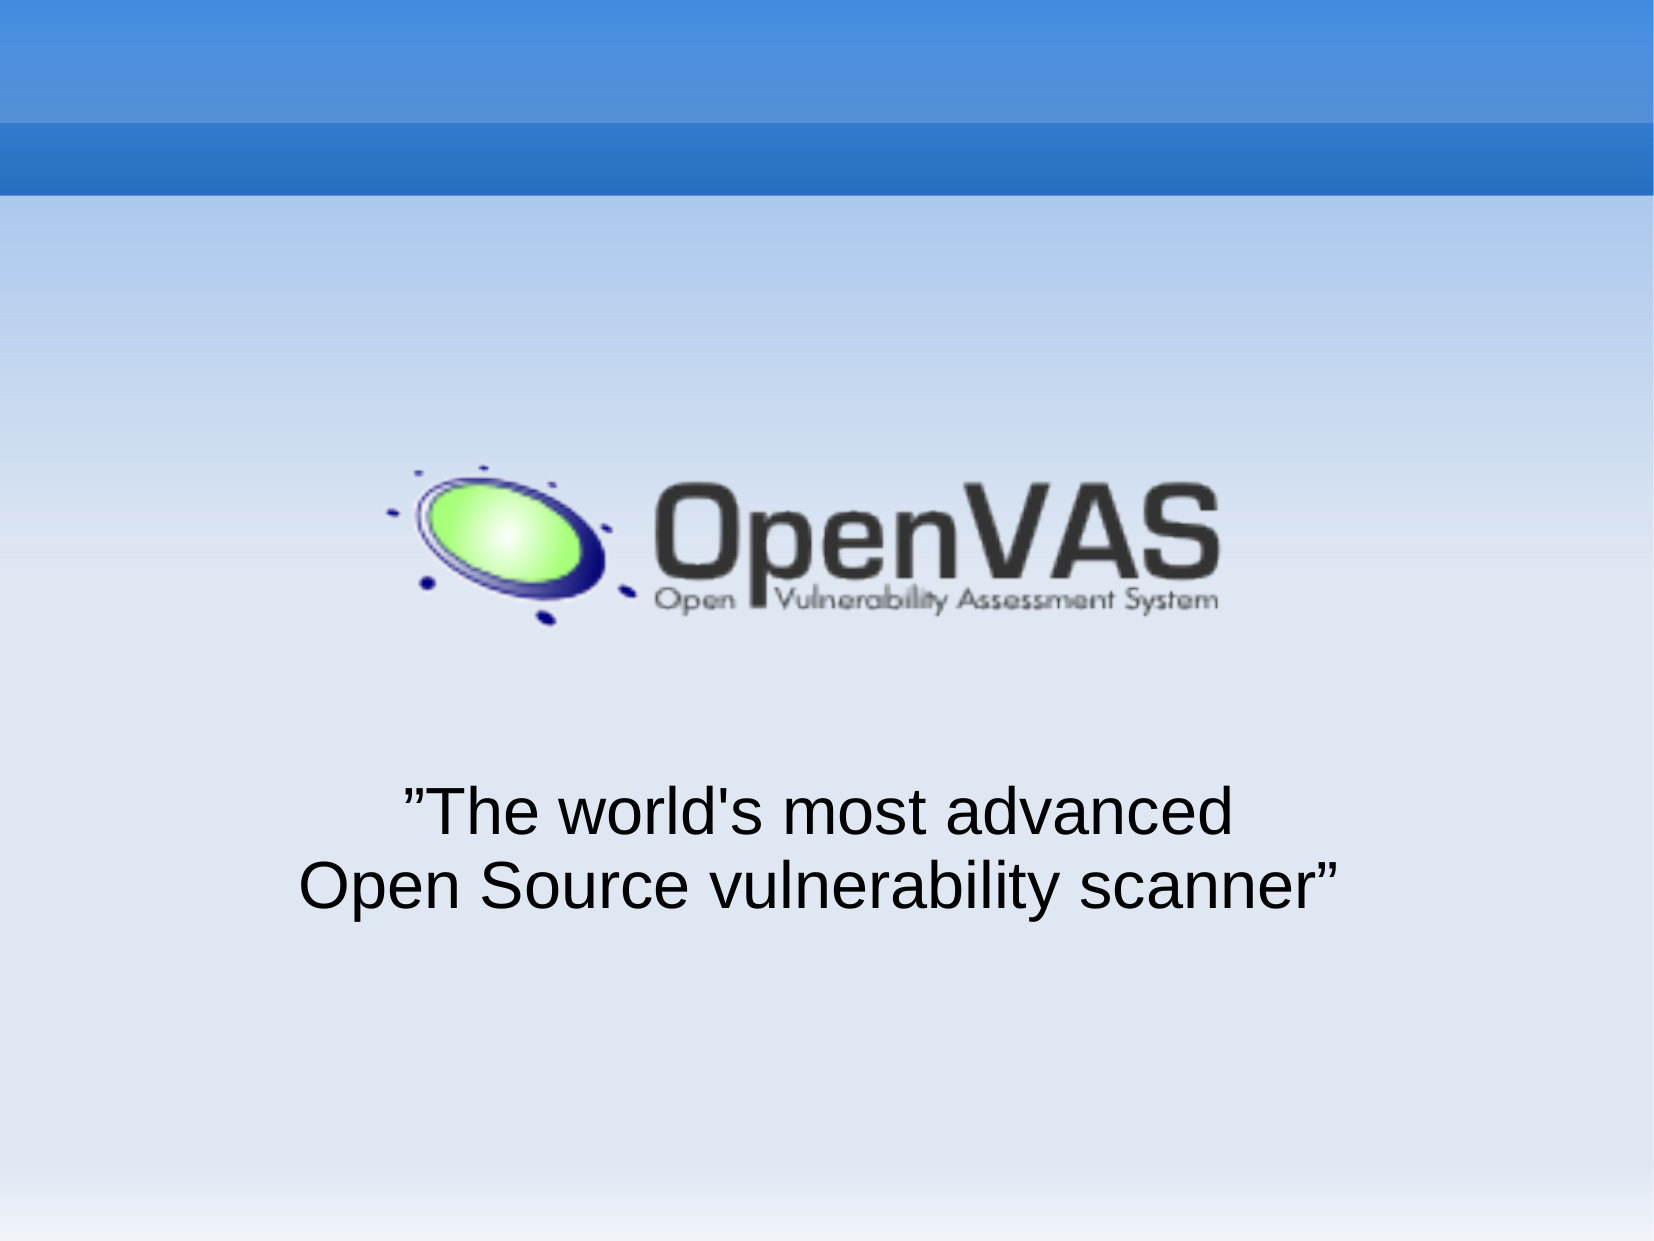

# ”The world's most advanced
Open Source vulnerability scanner”